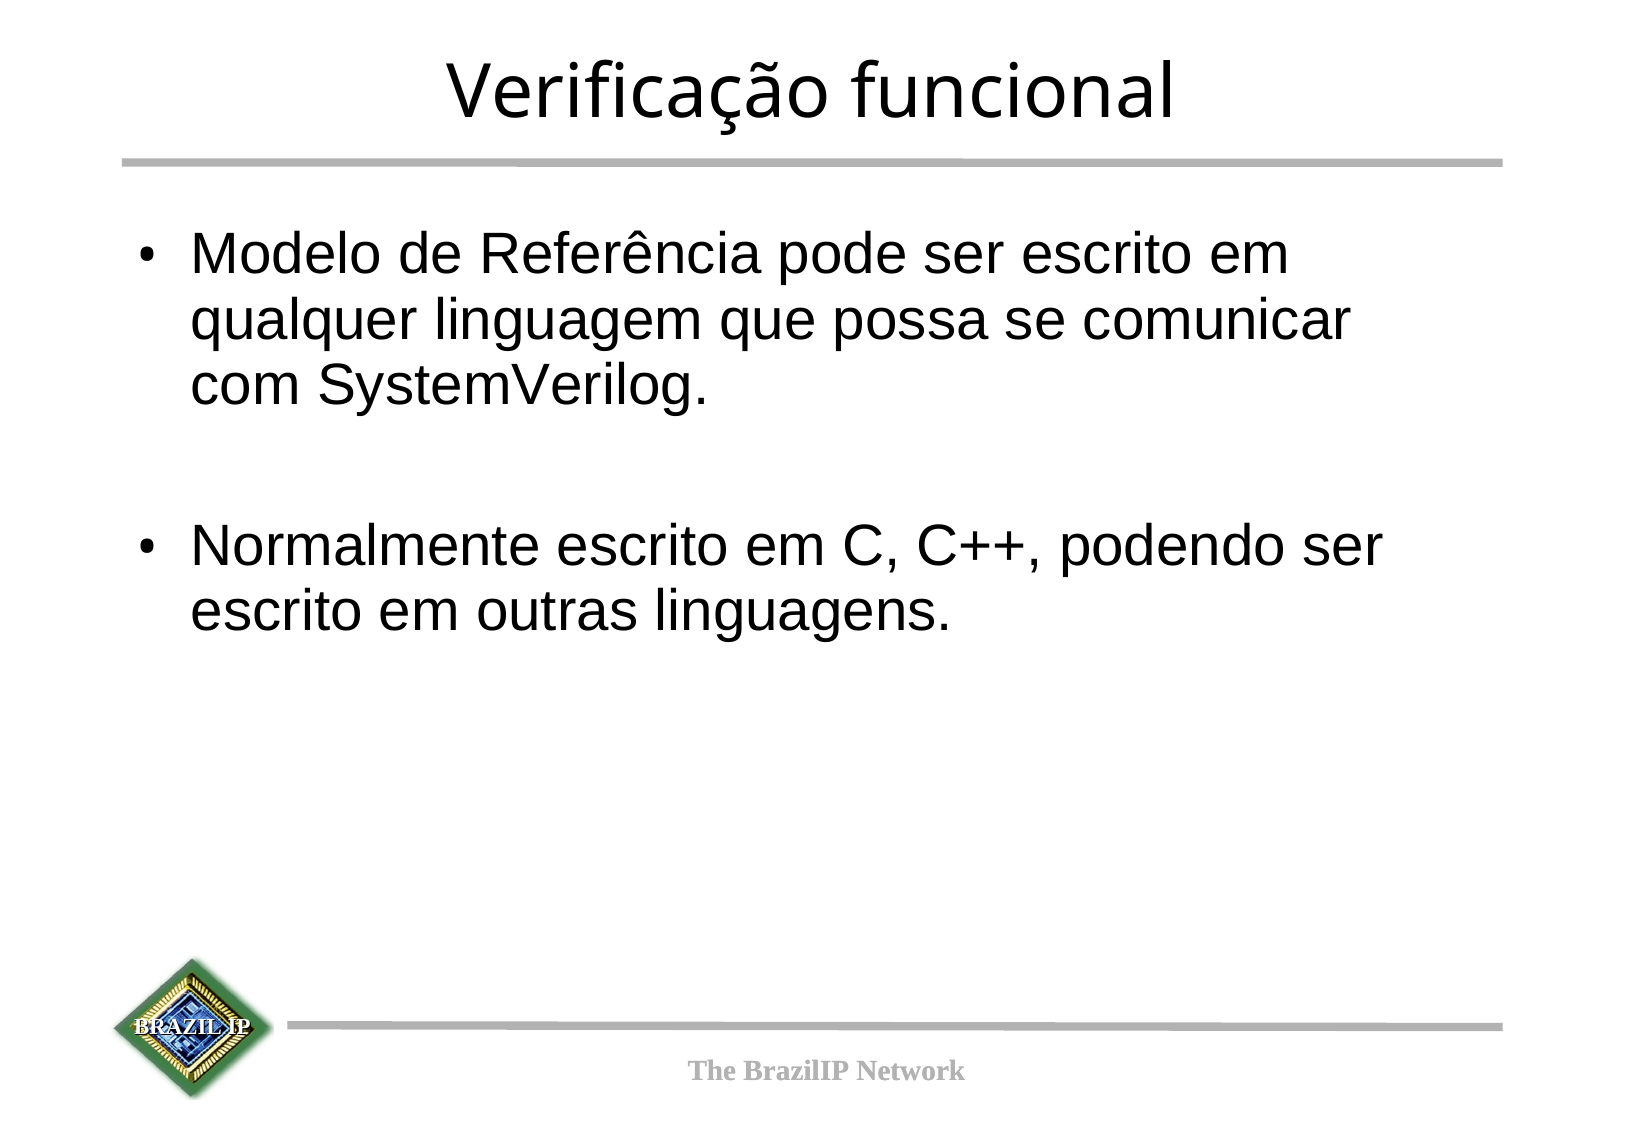

# Verificação funcional
Modelo de Referência pode ser escrito em qualquer linguagem que possa se comunicar com SystemVerilog.
Normalmente escrito em C, C++, podendo ser escrito em outras linguagens.